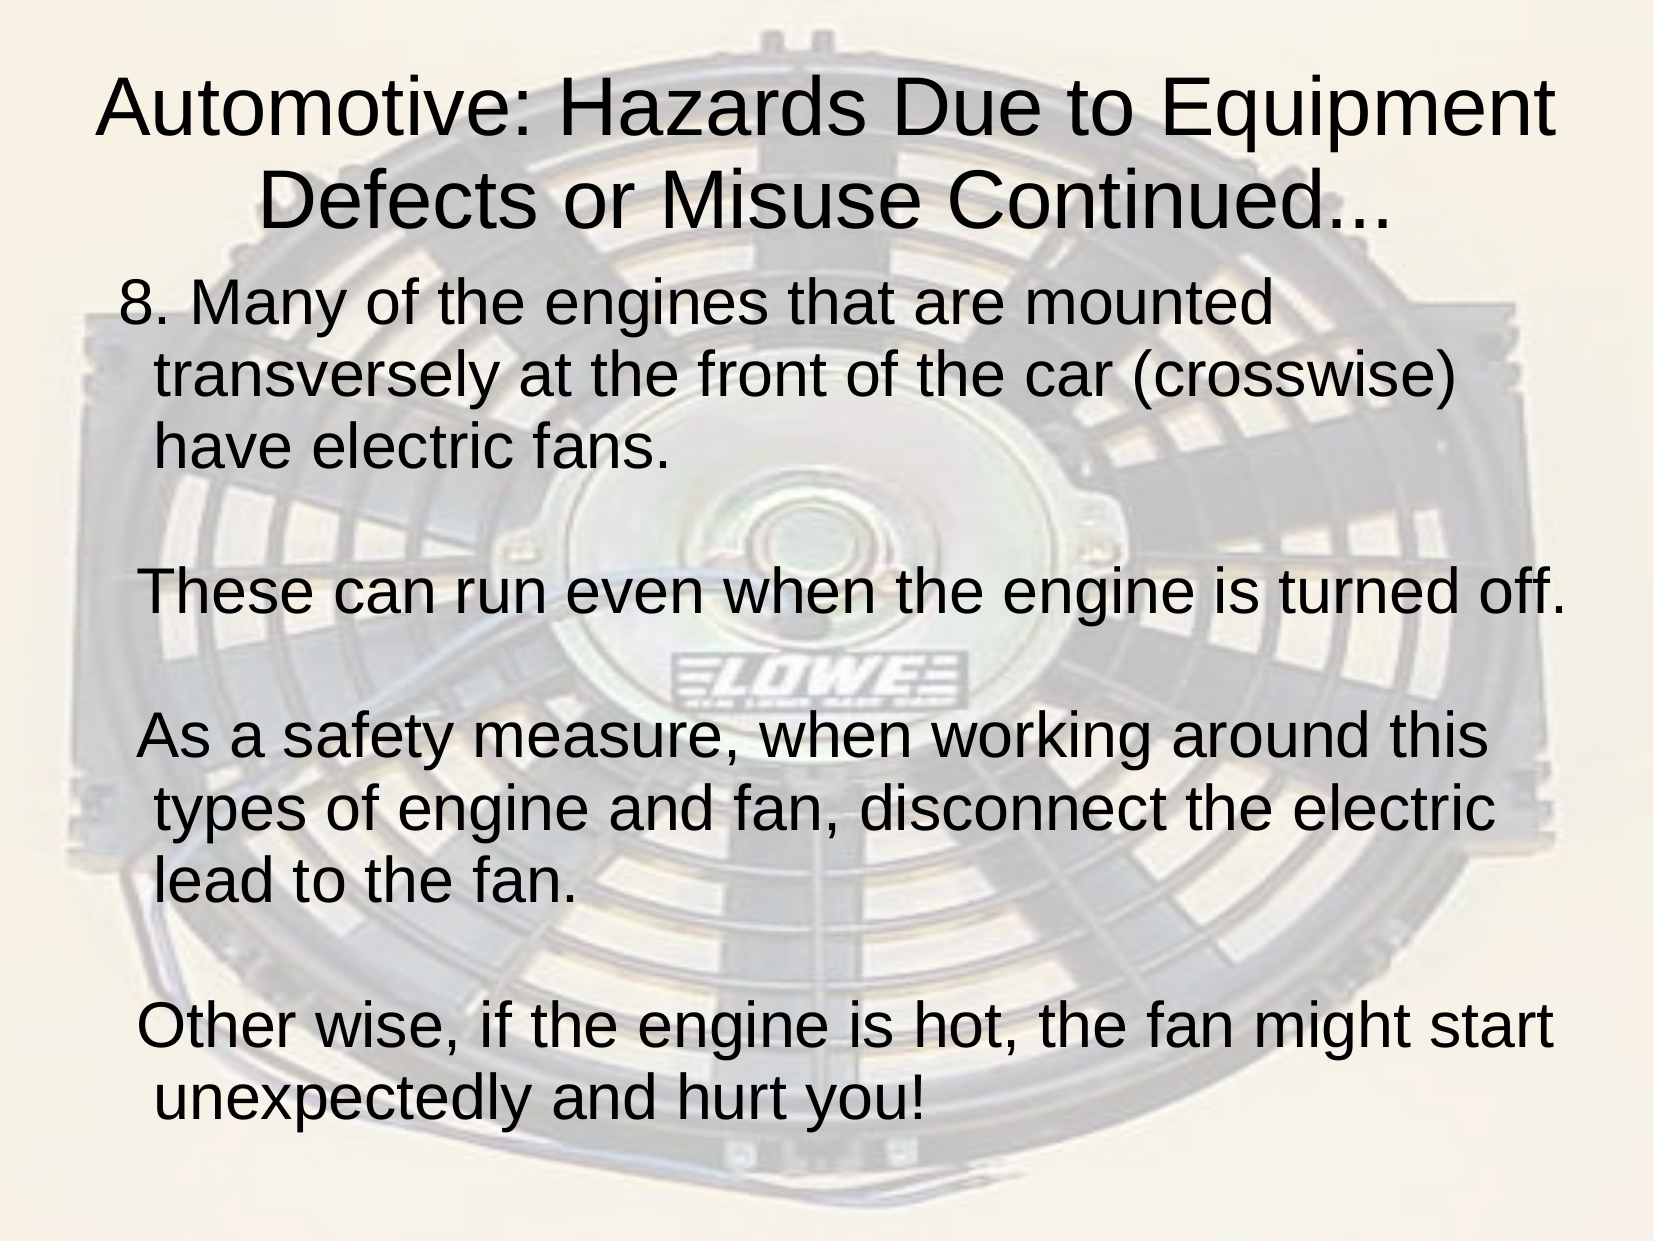

# Automotive: Hazards Due to Equipment Defects or Misuse Continued...
8. Many of the engines that are mounted transversely at the front of the car (crosswise) have electric fans.
 These can run even when the engine is turned off.
 As a safety measure, when working around this types of engine and fan, disconnect the electric lead to the fan.
 Other wise, if the engine is hot, the fan might start unexpectedly and hurt you!